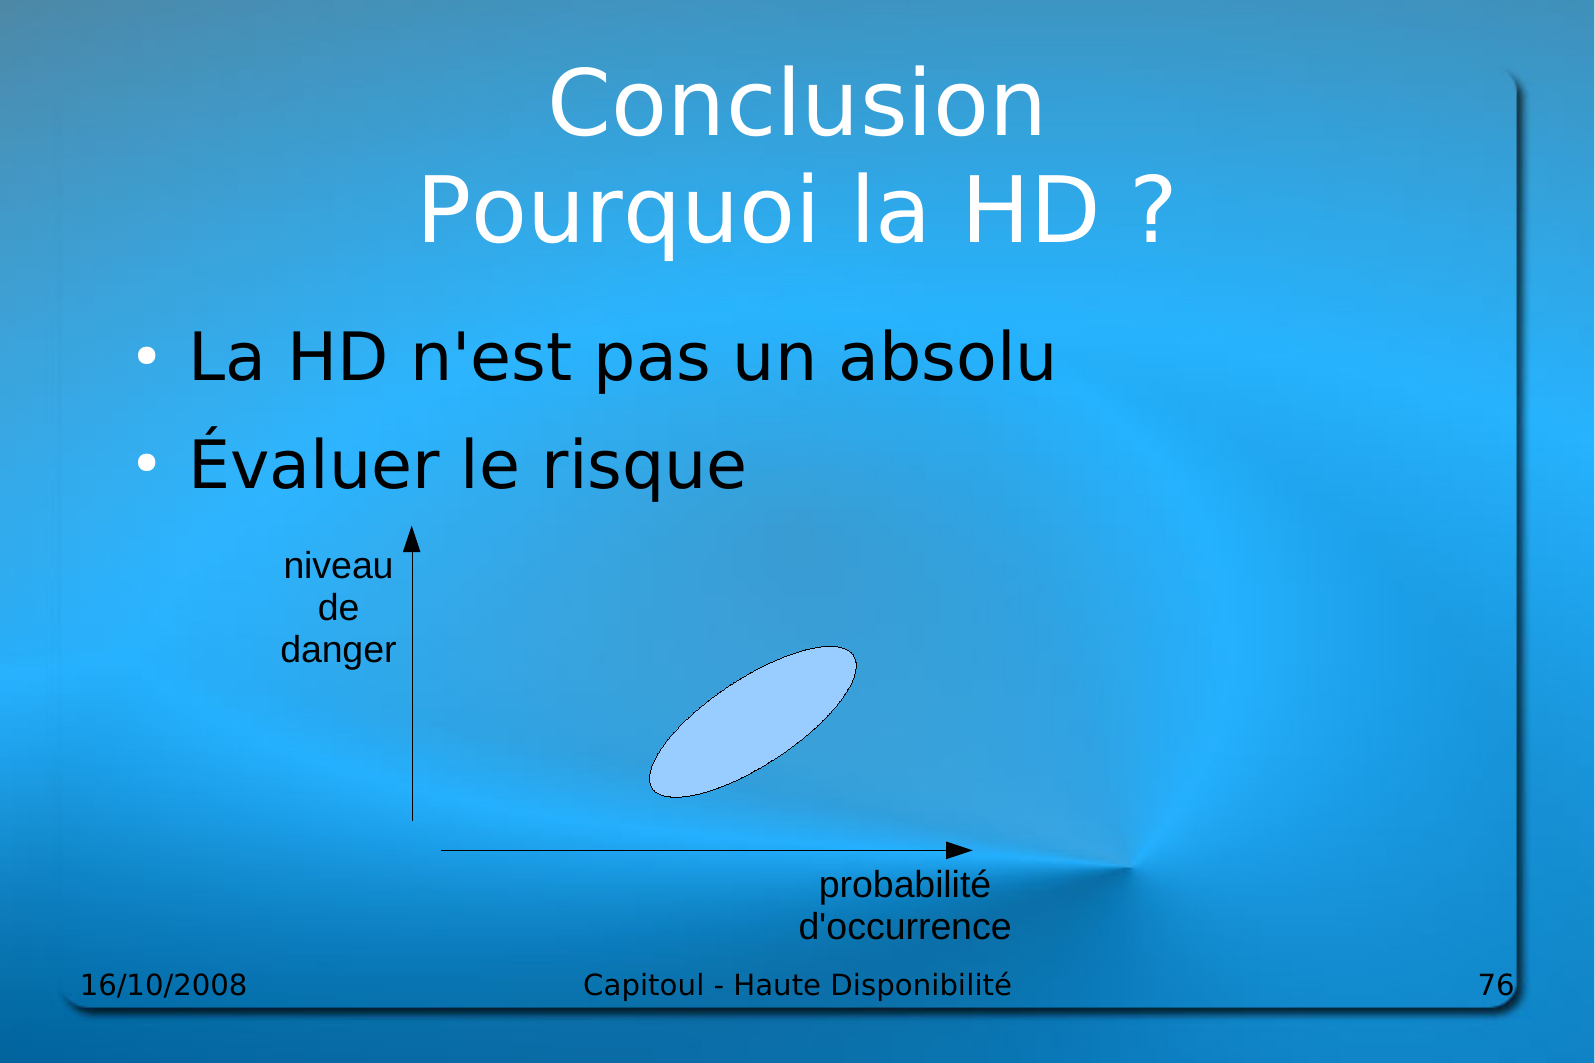

# Conclusion Pourquoi la HD ?
La HD n'est pas un absolu
Évaluer le risque
niveau
de
danger
probabilité
d'occurrence
16/10/2008
Capitoul - Haute Disponibilité
76